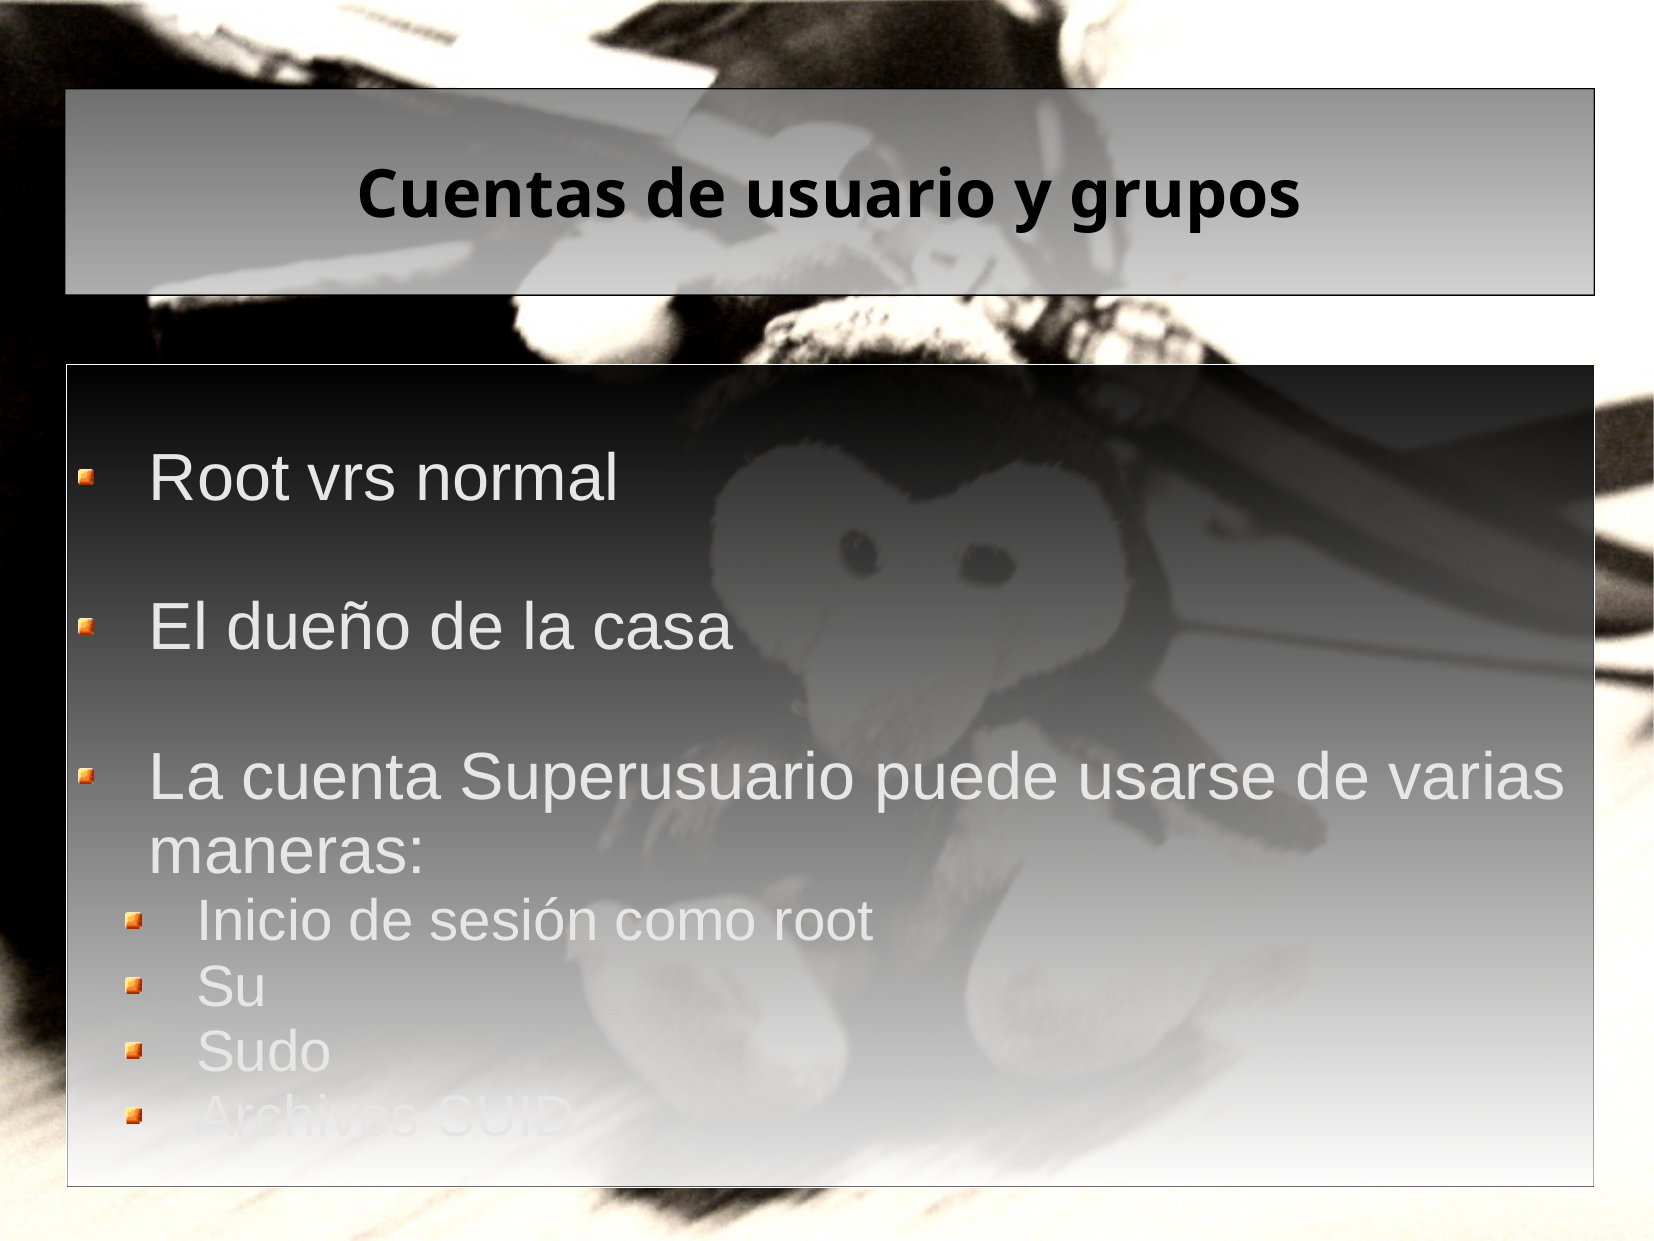

# Cuentas de usuario y grupos
Root vrs normal
El dueño de la casa
La cuenta Superusuario puede usarse de varias maneras:
Inicio de sesión como root
Su
Sudo
Archivos SUID